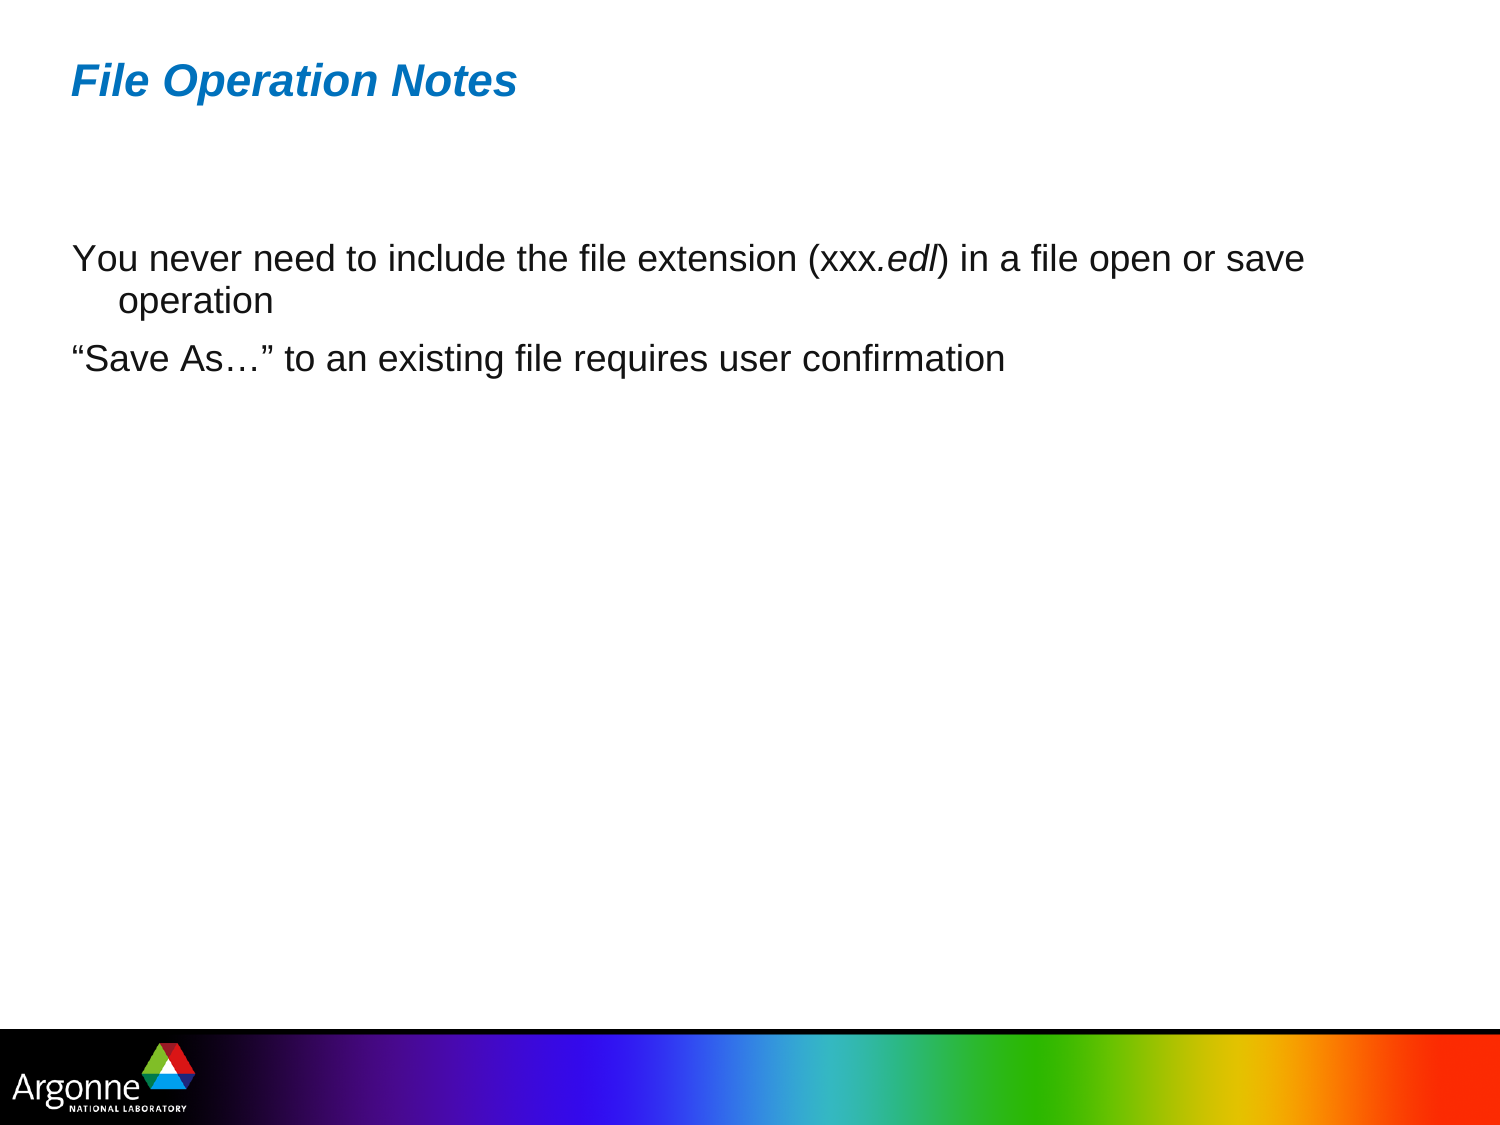

# File Operation Notes
You never need to include the file extension (xxx.edl) in a file open or save operation
“Save As…” to an existing file requires user confirmation